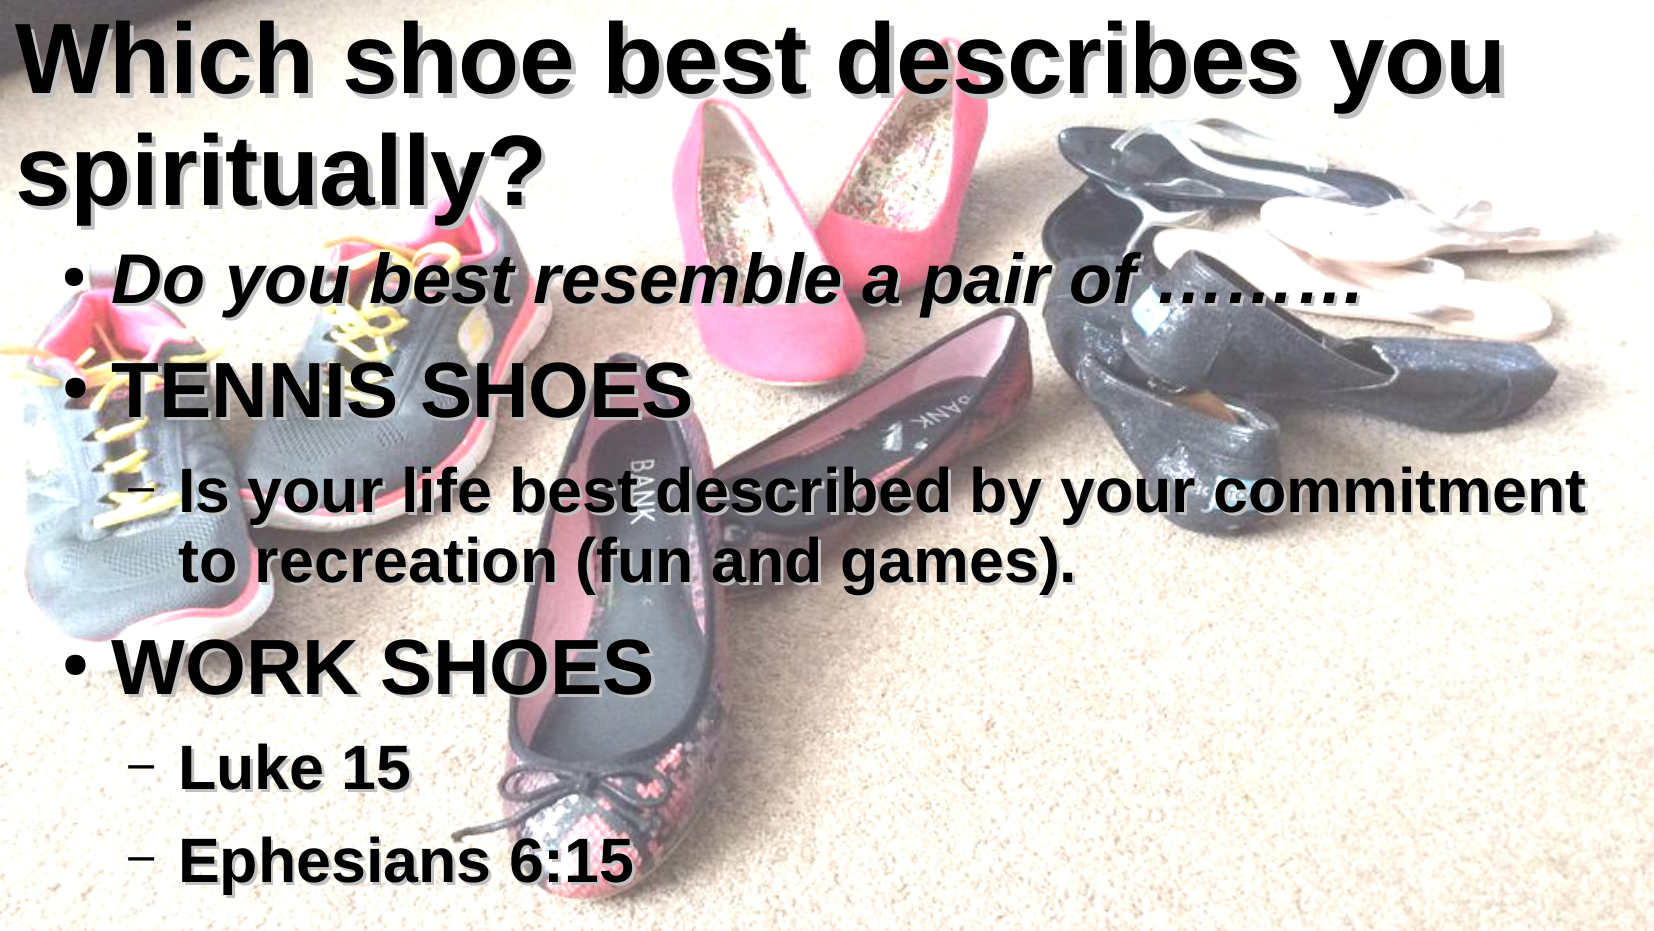

# Which shoe best describes you spiritually?
Do you best resemble a pair of ………
TENNIS SHOES
Is your life best described by your commitment to recreation (fun and games).
WORK SHOES
Luke 15
Ephesians 6:15